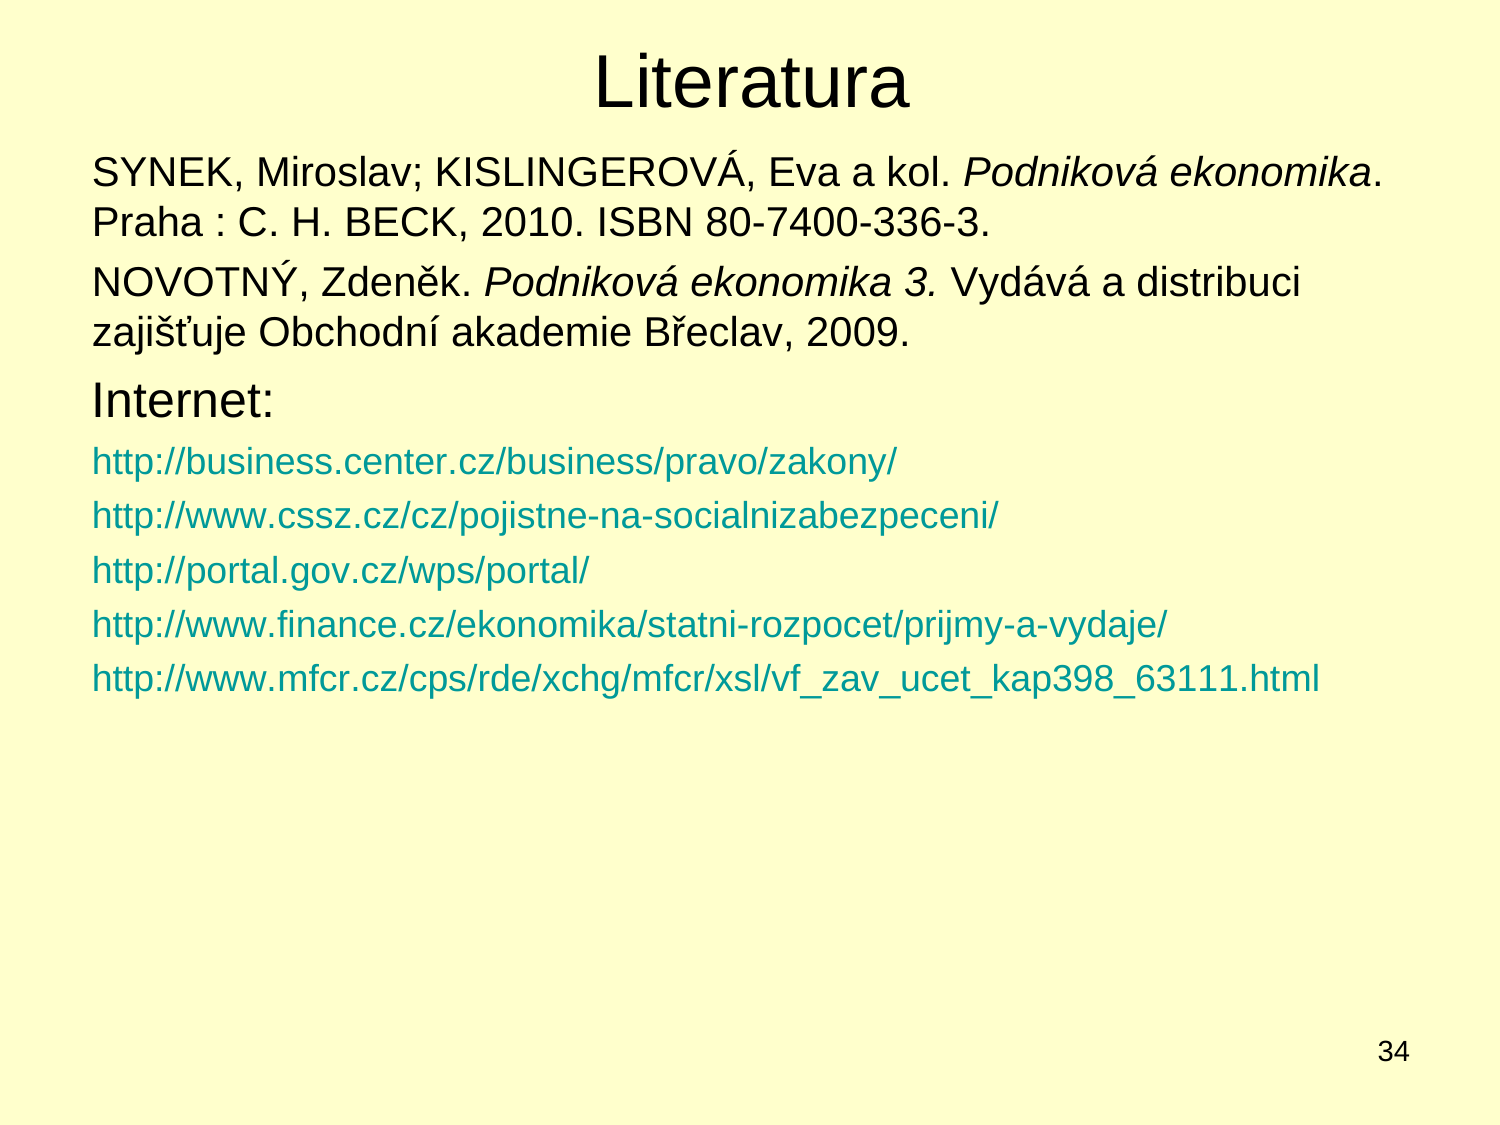

# Literatura
SYNEK, Miroslav; KISLINGEROVÁ, Eva a kol. Podniková ekonomika. Praha : C. H. BECK, 2010. ISBN 80-7400-336-3.
NOVOTNÝ, Zdeněk. Podniková ekonomika 3. Vydává a distribuci zajišťuje Obchodní akademie Břeclav, 2009.
Internet:
http://business.center.cz/business/pravo/zakony/
http://www.cssz.cz/cz/pojistne-na-socialnizabezpeceni/
http://portal.gov.cz/wps/portal/
http://www.finance.cz/ekonomika/statni-rozpocet/prijmy-a-vydaje/
http://www.mfcr.cz/cps/rde/xchg/mfcr/xsl/vf_zav_ucet_kap398_63111.html